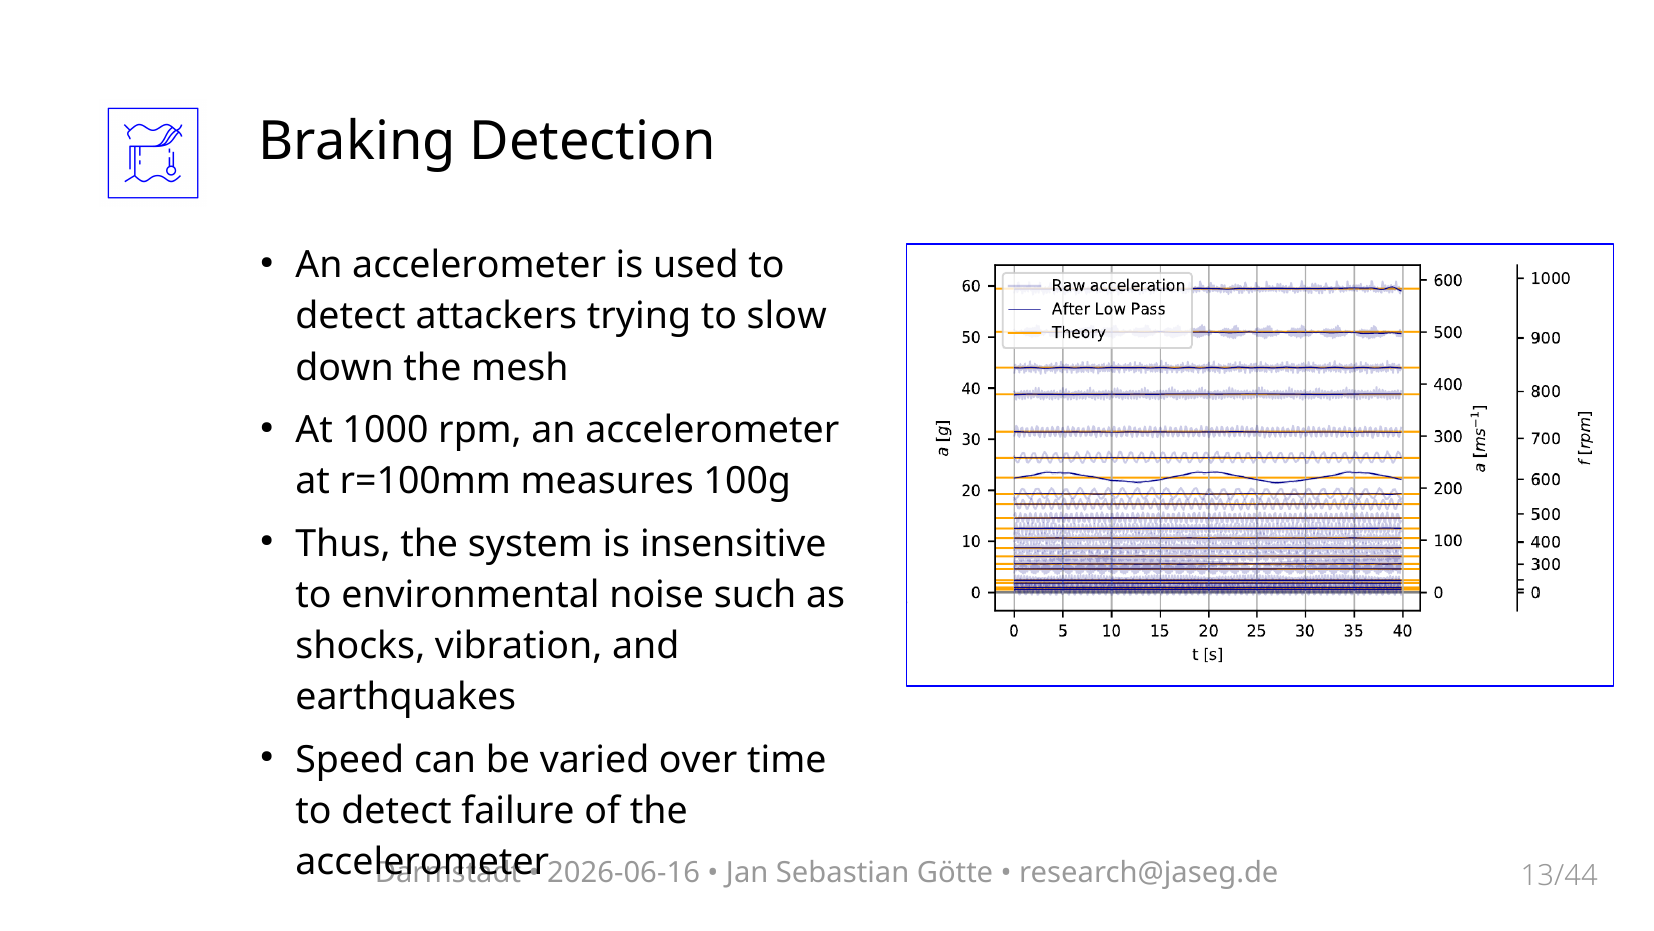

Braking Detection
An accelerometer is used to detect attackers trying to slow down the mesh
At 1000 rpm, an accelerometer at r=100mm measures 100g
Thus, the system is insensitive to environmental noise such as shocks, vibration, and earthquakes
Speed can be varied over time to detect failure of the accelerometer